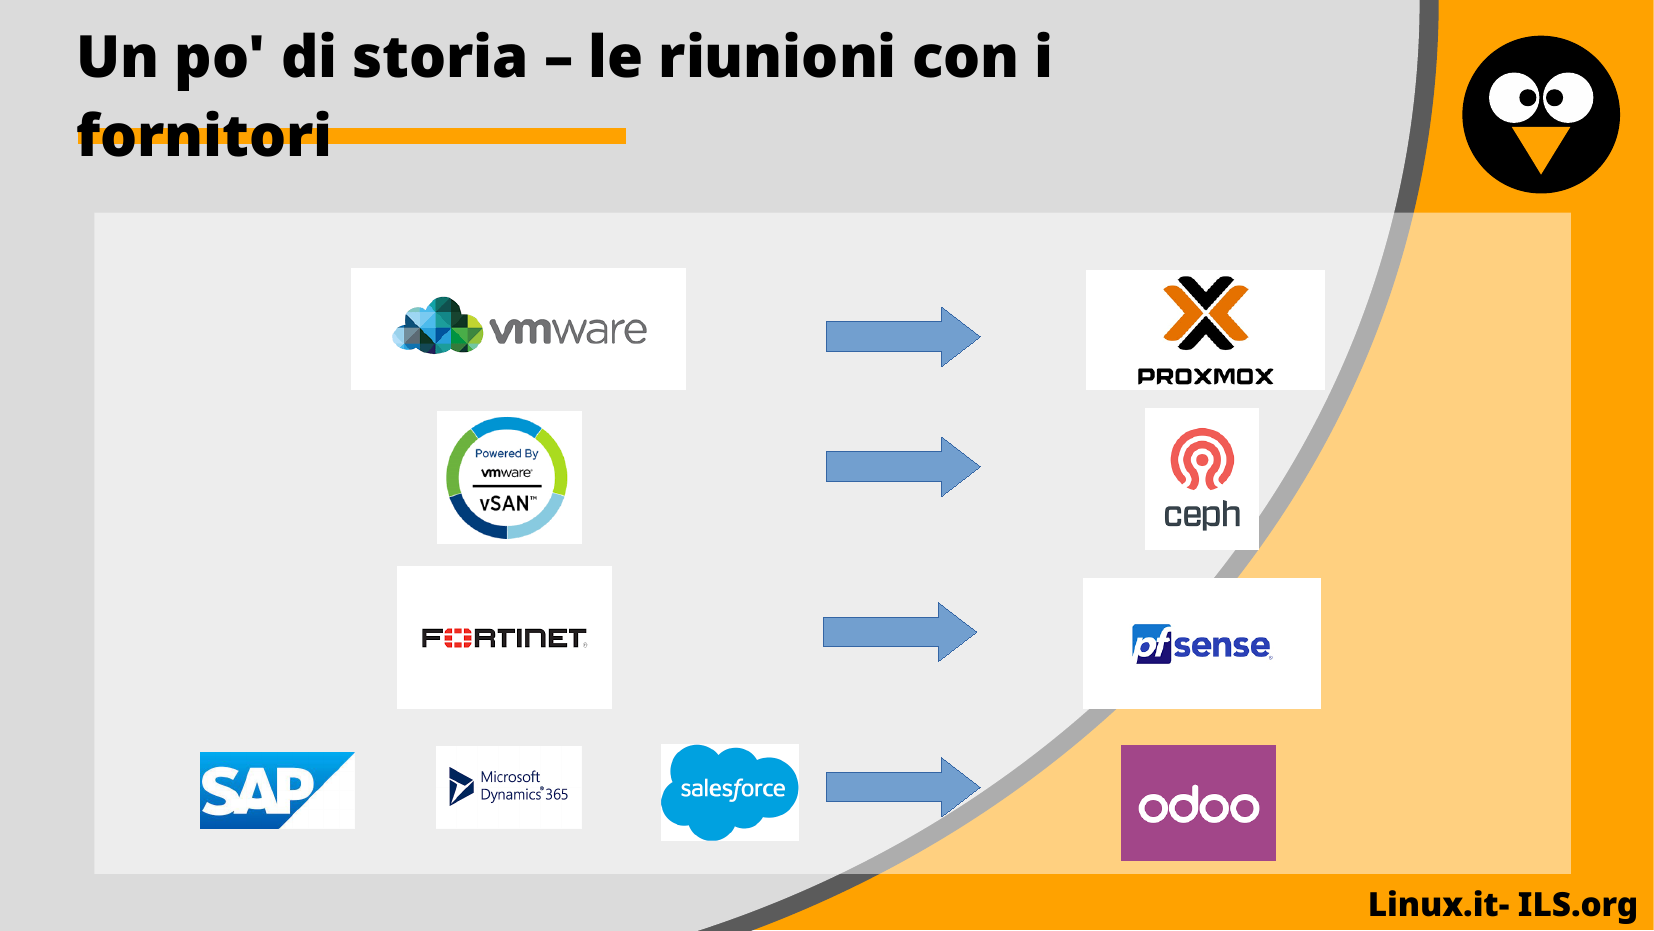

Un po' di storia – le riunioni con i fornitori
#
Linux.it- ILS.org